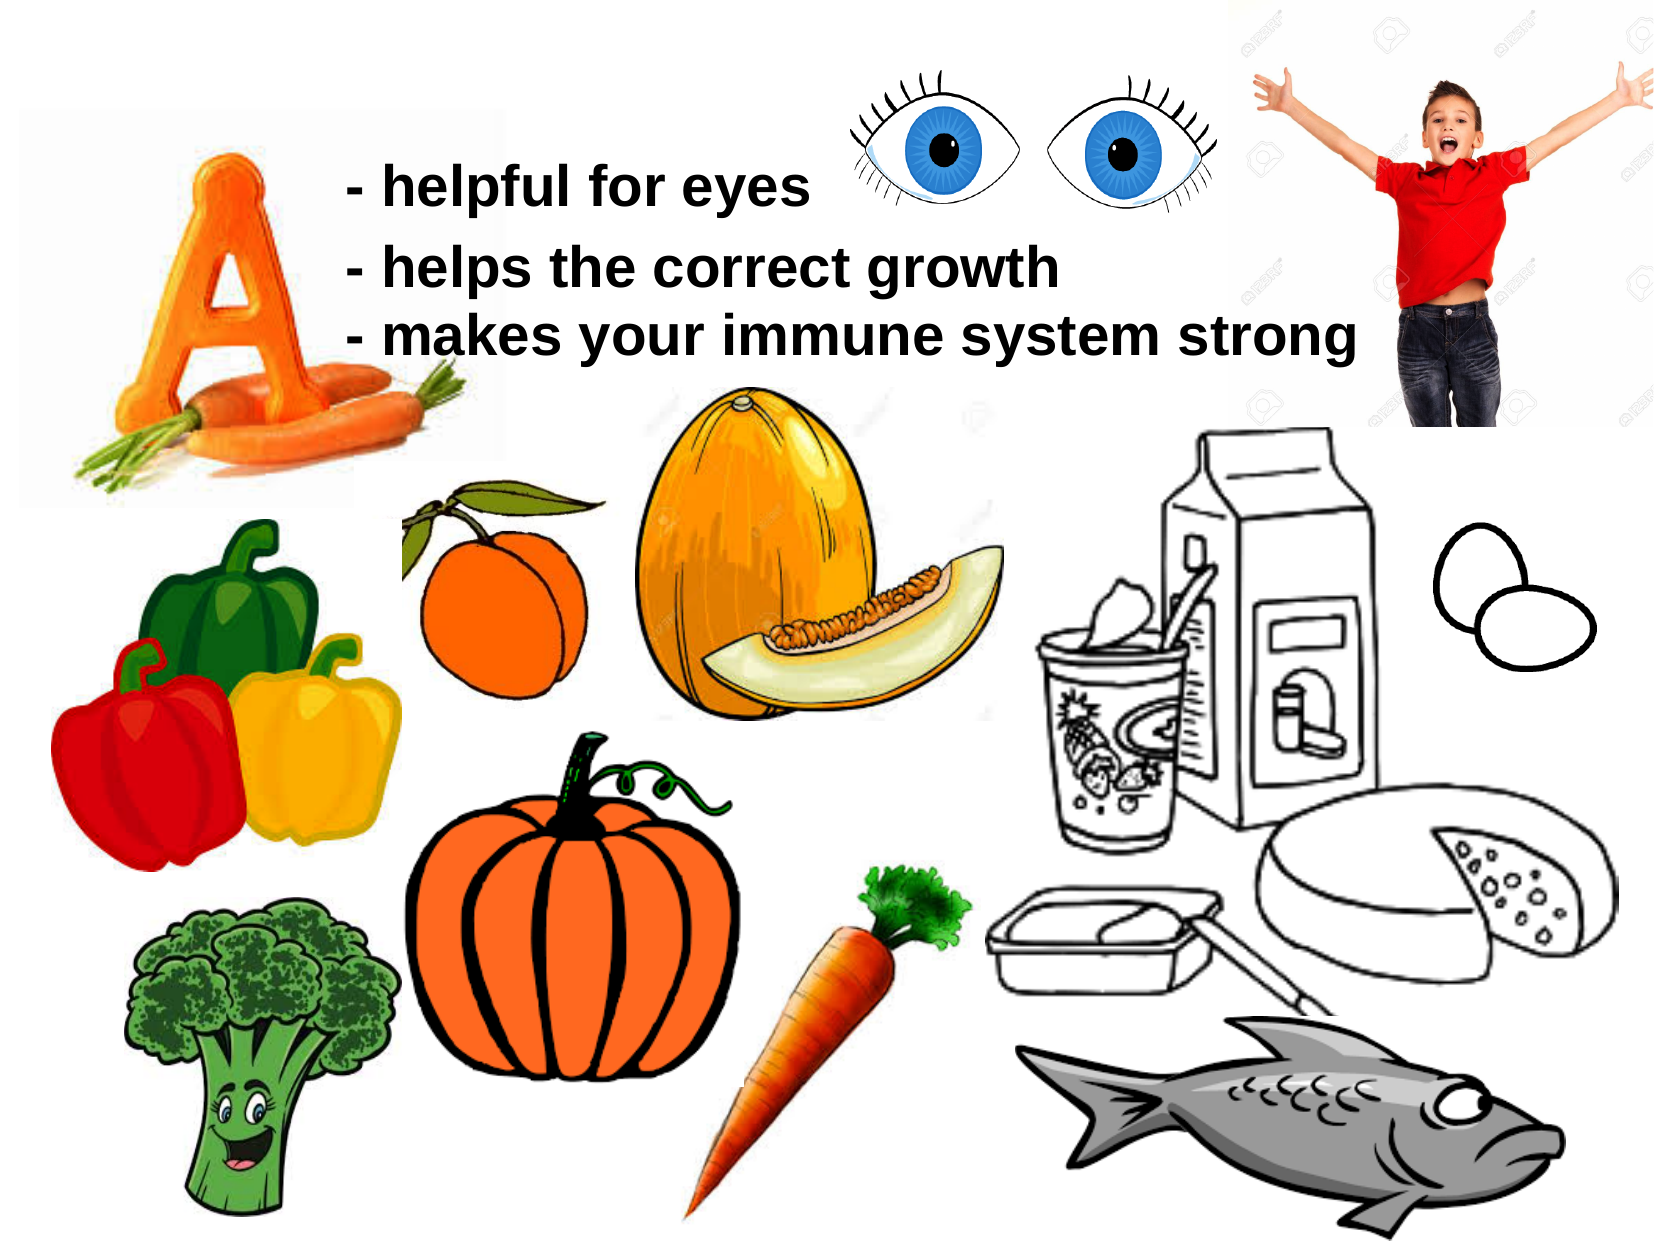

- helpful for eyes
- helps the correct growth
- makes your immune system strong